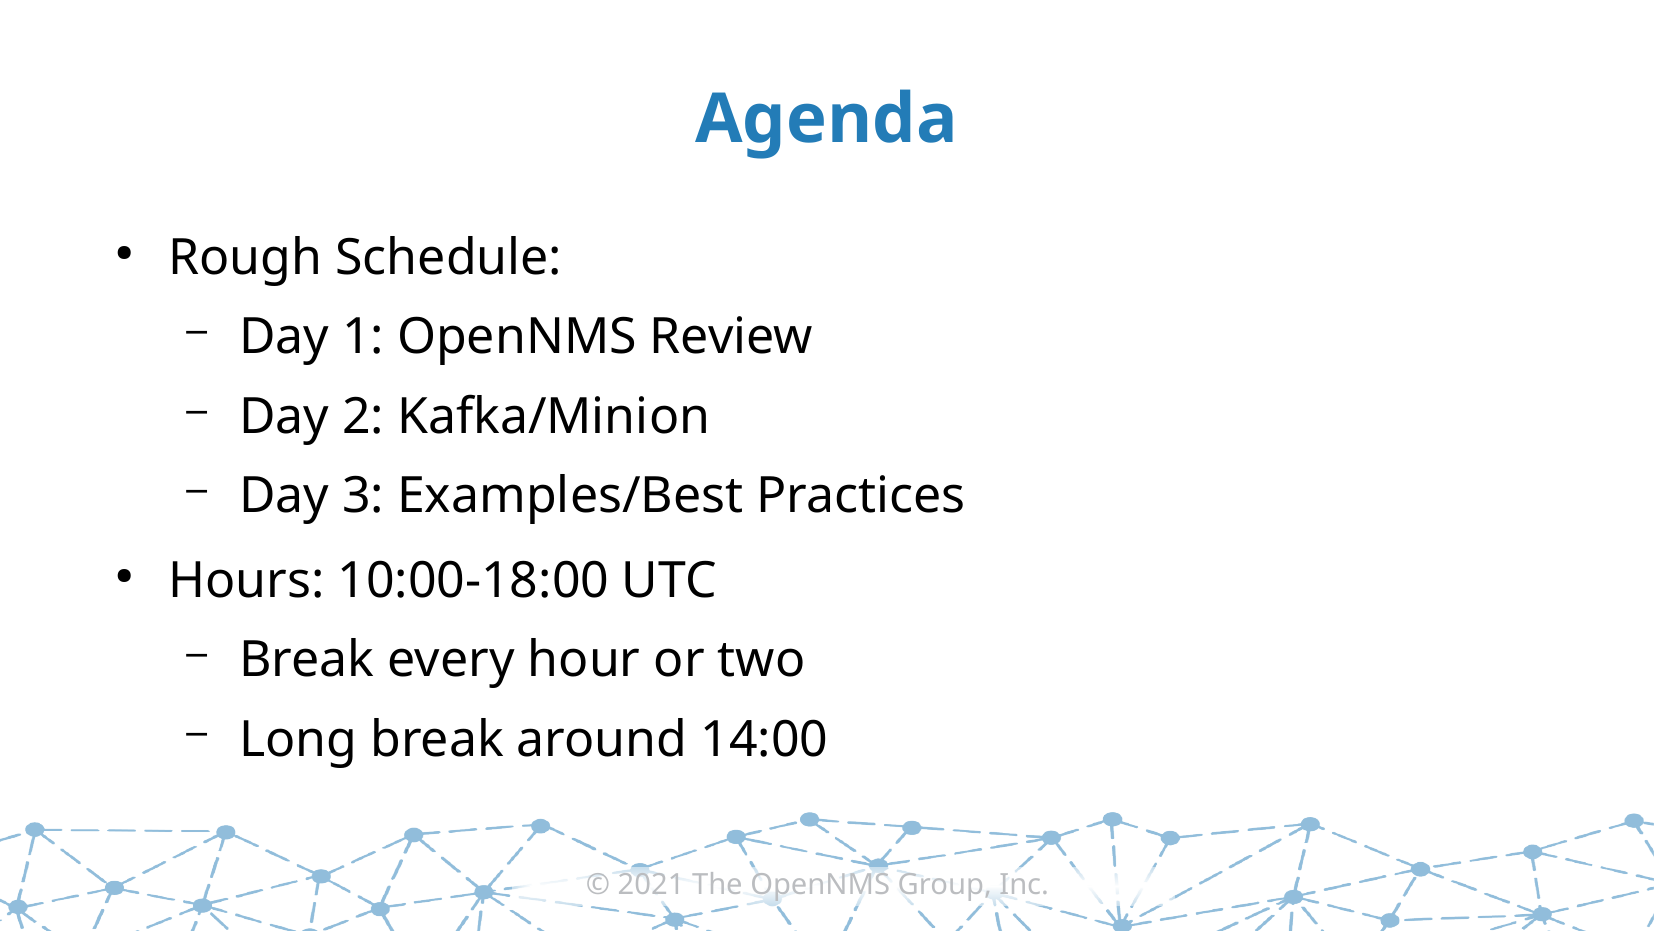

# Agenda
Rough Schedule:
Day 1: OpenNMS Review
Day 2: Kafka/Minion
Day 3: Examples/Best Practices
Hours: 10:00-18:00 UTC
Break every hour or two
Long break around 14:00